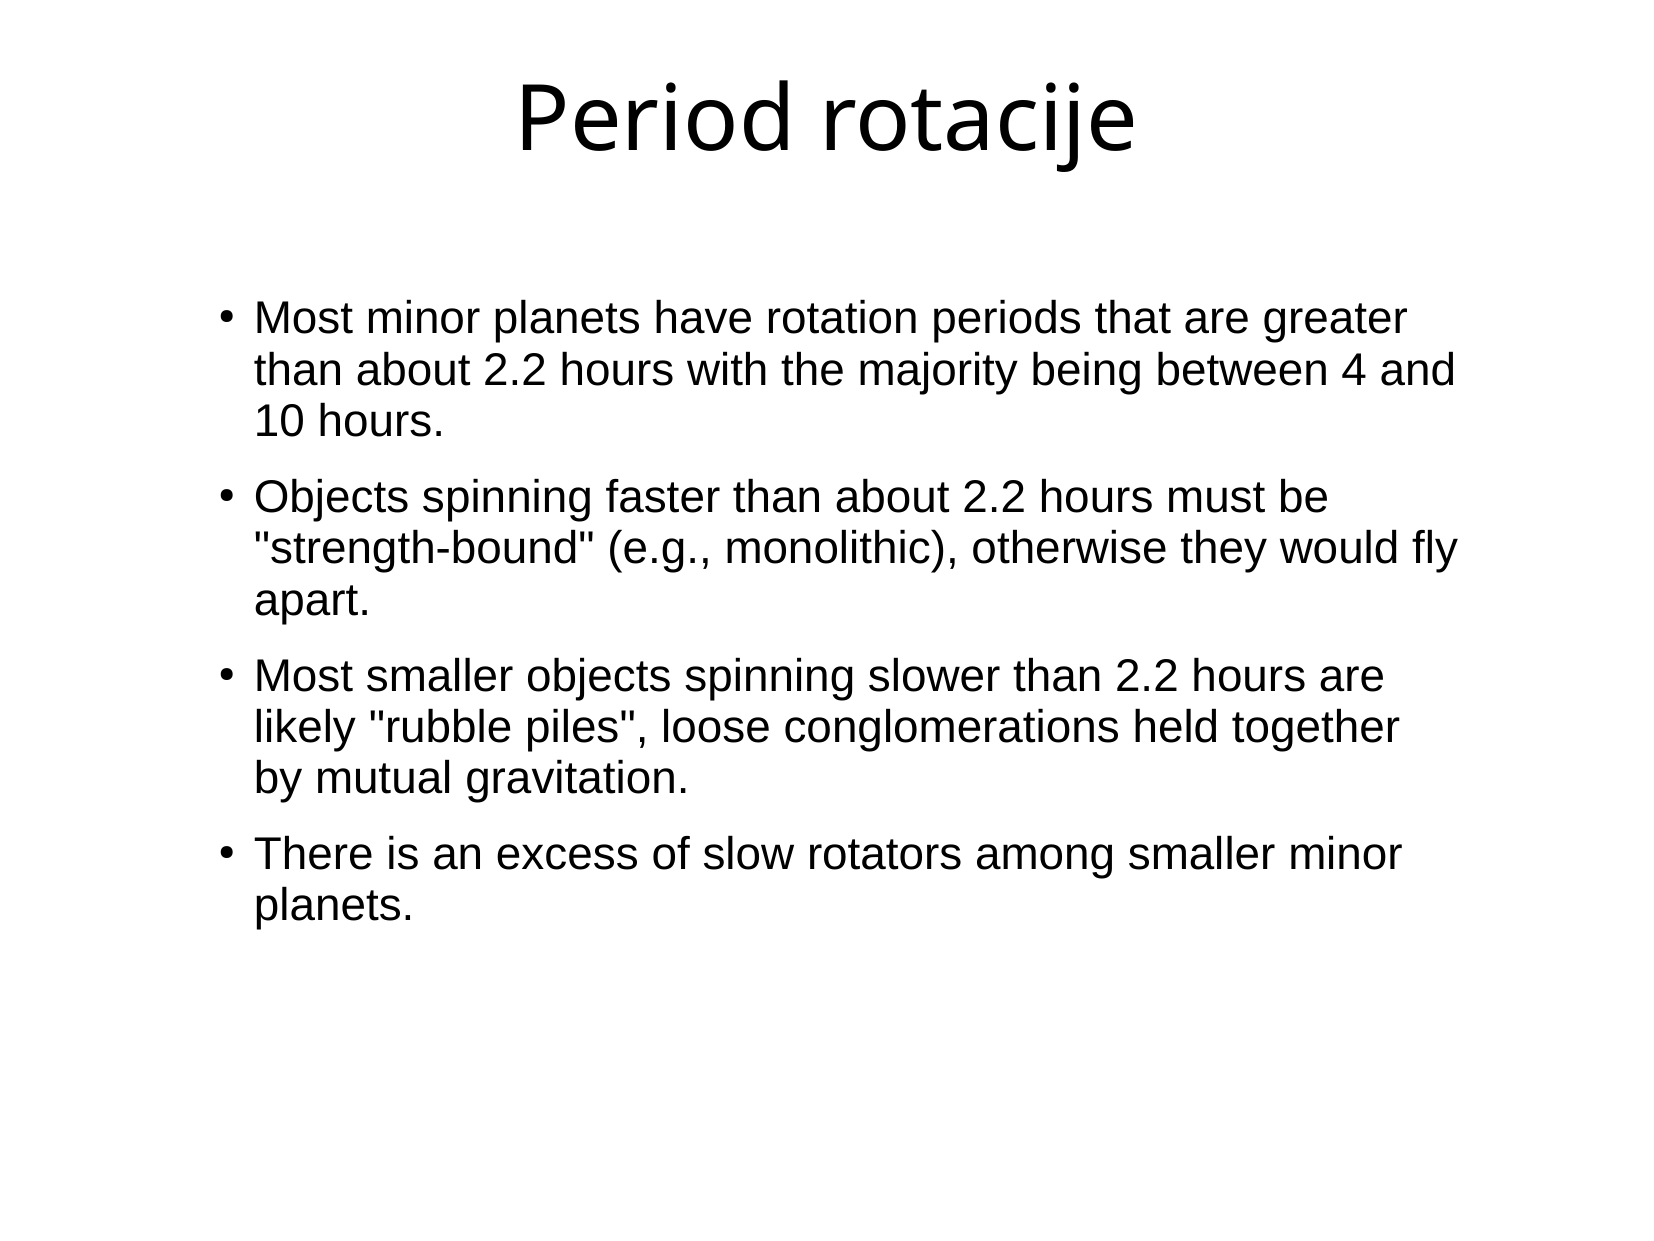

# Period rotacije
Most minor planets have rotation periods that are greater than about 2.2 hours with the majority being between 4 and 10 hours.
Objects spinning faster than about 2.2 hours must be "strength-bound" (e.g., monolithic), otherwise they would fly apart.
Most smaller objects spinning slower than 2.2 hours are likely "rubble piles", loose conglomerations held together by mutual gravitation.
There is an excess of slow rotators among smaller minor planets.